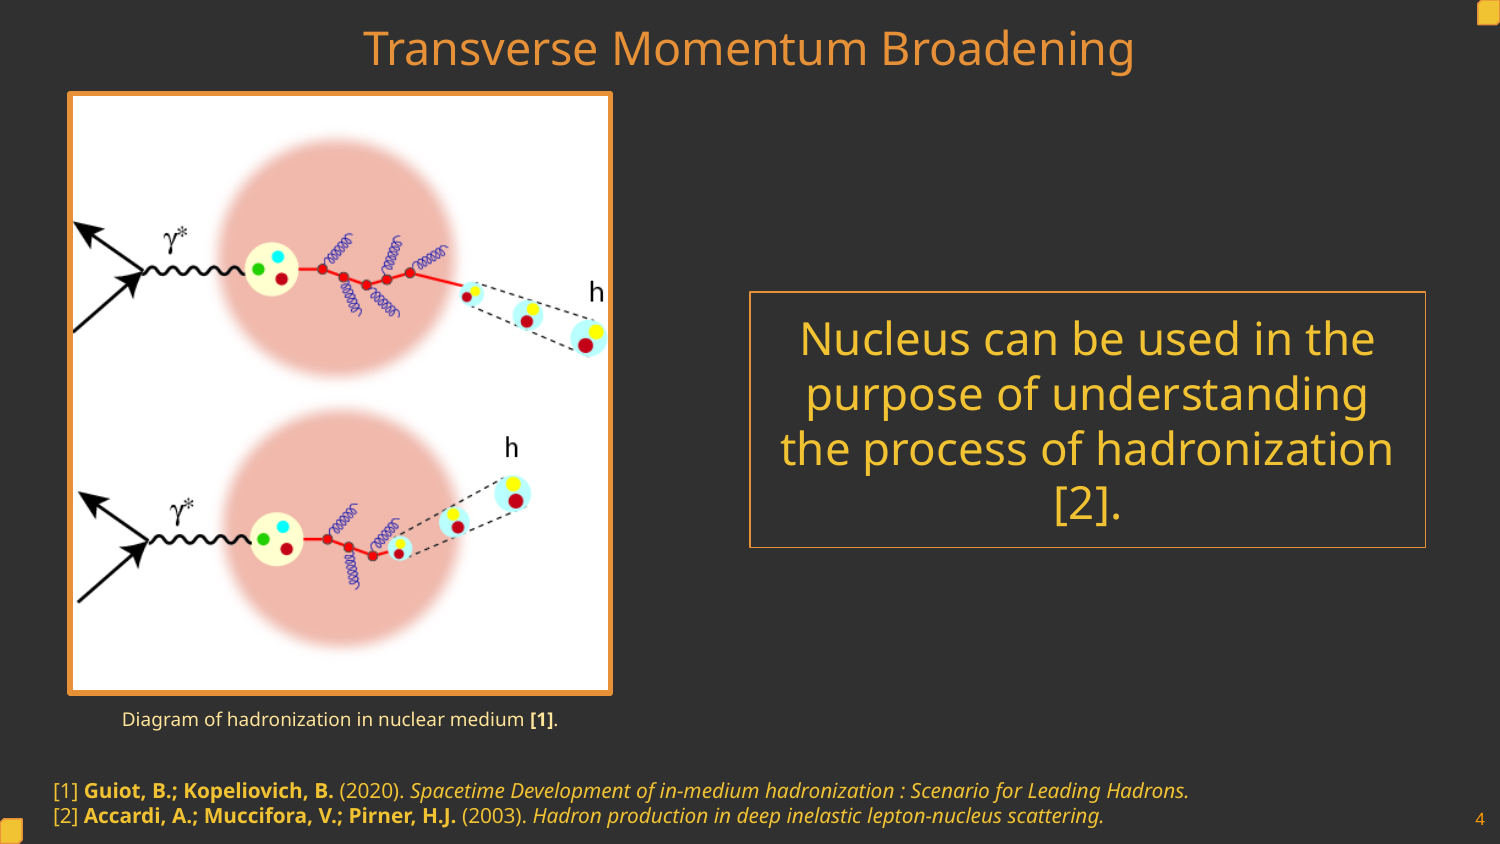

# Transverse Momentum Broadening
Nucleus can be used in the purpose of understanding the process of hadronization [2].
Diagram of hadronization in nuclear medium [1].
[1] Guiot, B.; Kopeliovich, B. (2020). Spacetime Development of in-medium hadronization : Scenario for Leading Hadrons.
[2] Accardi, A.; Muccifora, V.; Pirner, H.J. (2003). Hadron production in deep inelastic lepton-nucleus scattering.